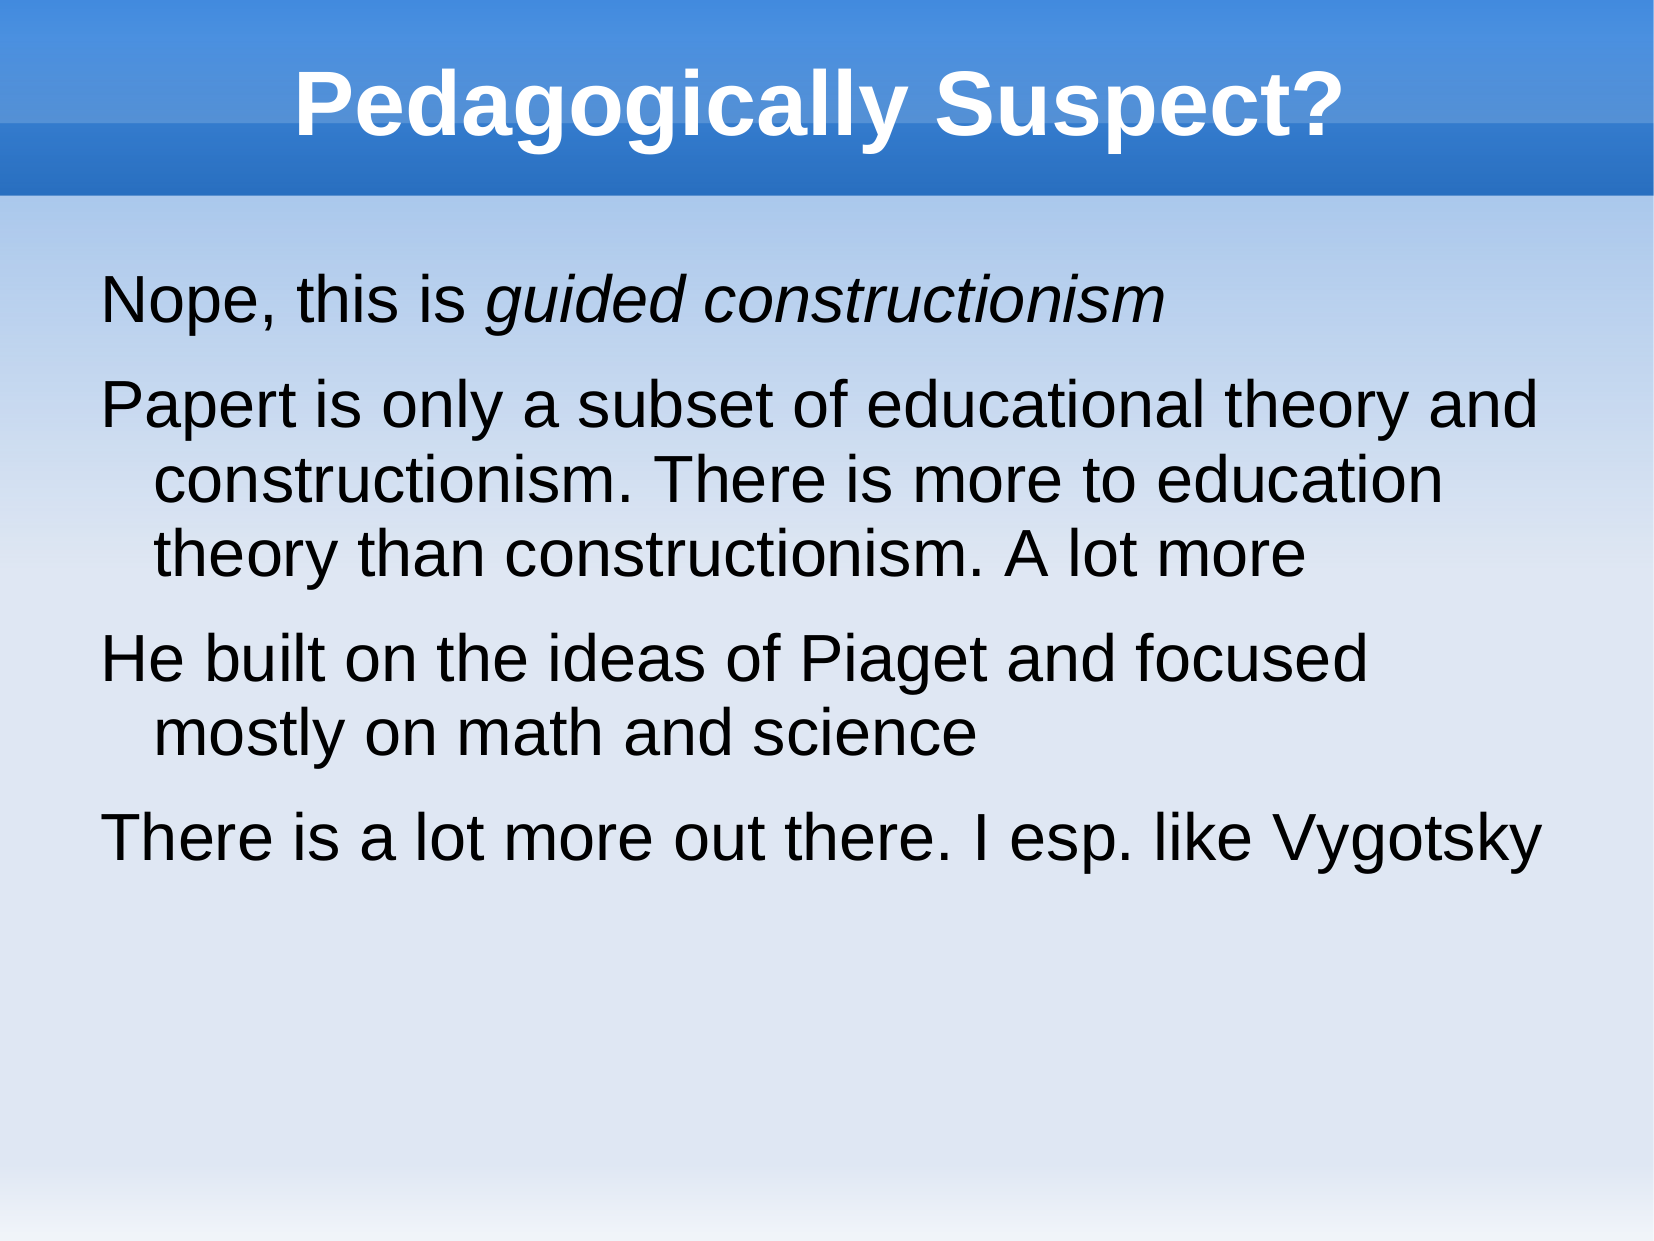

# Pedagogically Suspect?
Nope, this is guided constructionism
Papert is only a subset of educational theory and constructionism. There is more to education theory than constructionism. A lot more
He built on the ideas of Piaget and focused mostly on math and science
There is a lot more out there. I esp. like Vygotsky